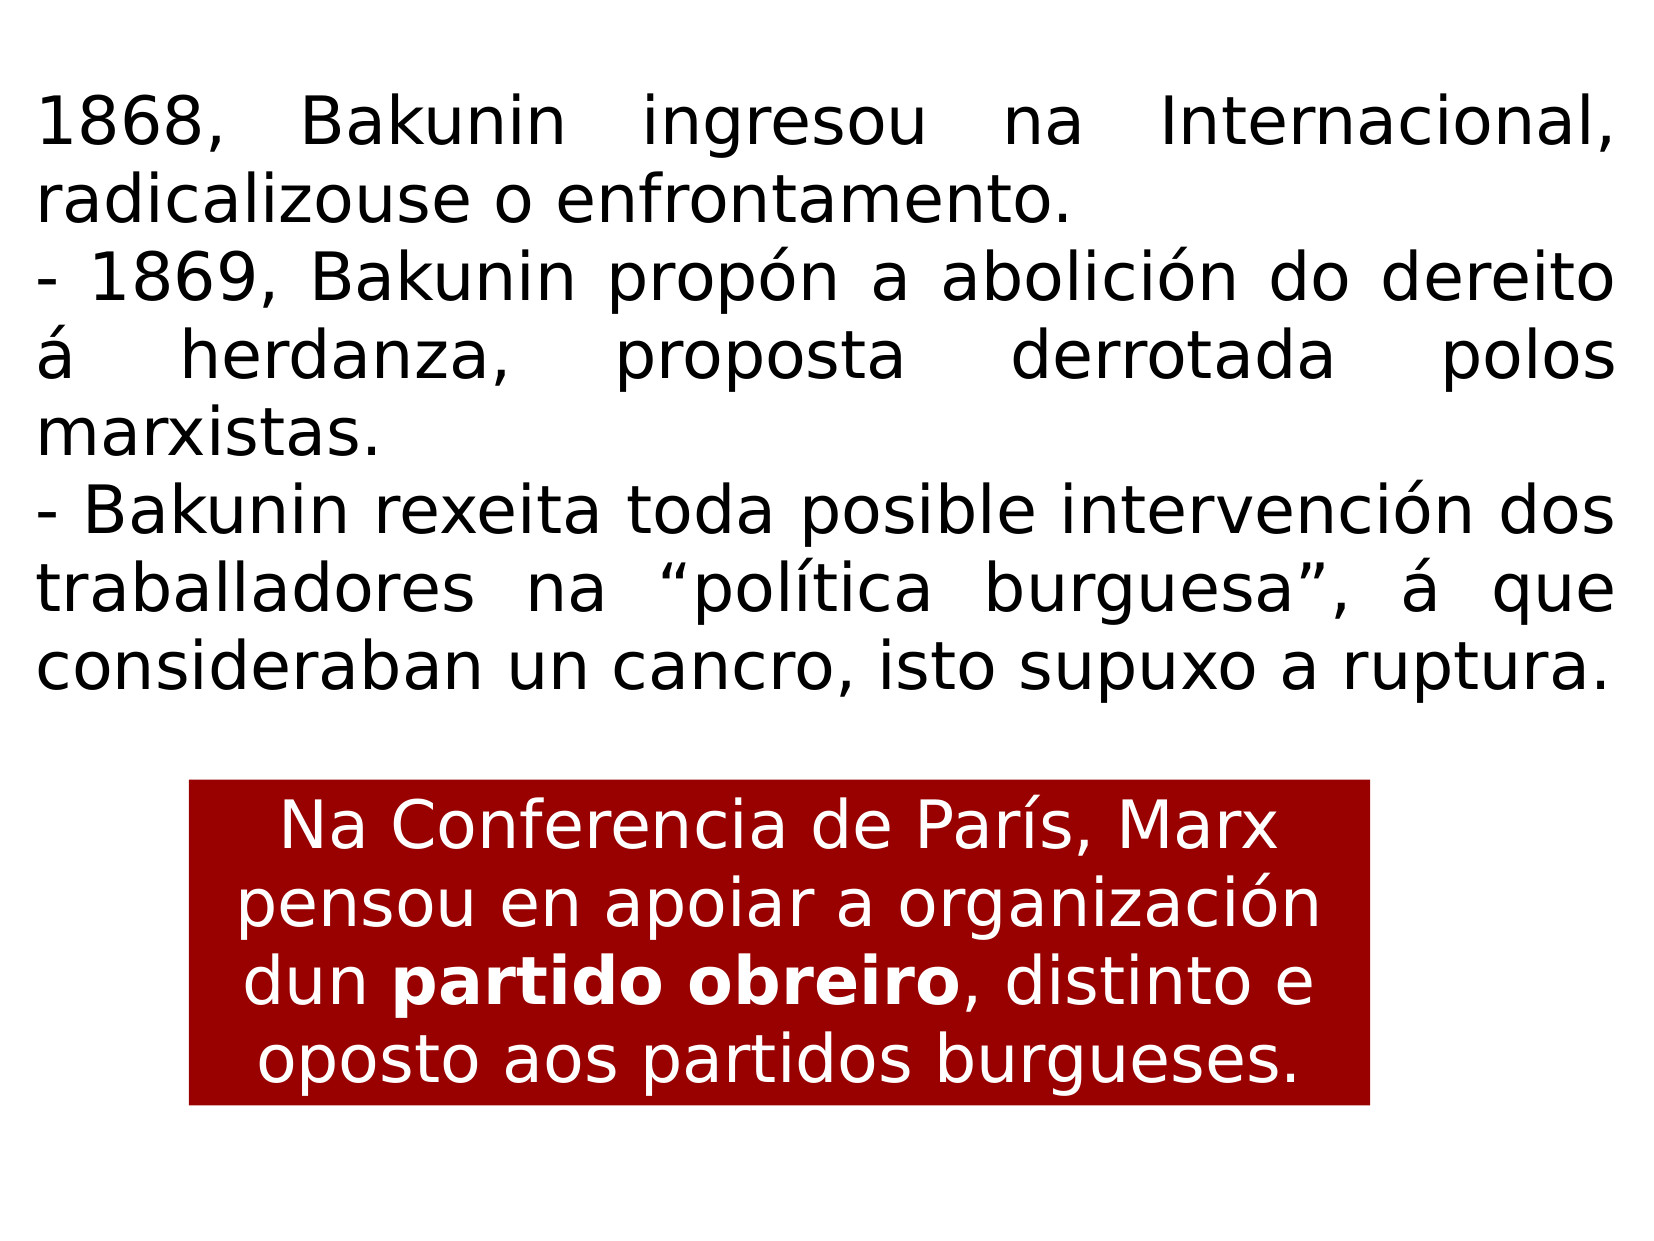

1868, Bakunin ingresou na Internacional, radicalizouse o enfrontamento.
- 1869, Bakunin propón a abolición do dereito á herdanza, proposta derrotada polos marxistas.
- Bakunin rexeita toda posible intervención dos traballadores na “política burguesa”, á que consideraban un cancro, isto supuxo a ruptura.
Na Conferencia de París, Marx pensou en apoiar a organización dun partido obreiro, distinto e oposto aos partidos burgueses.